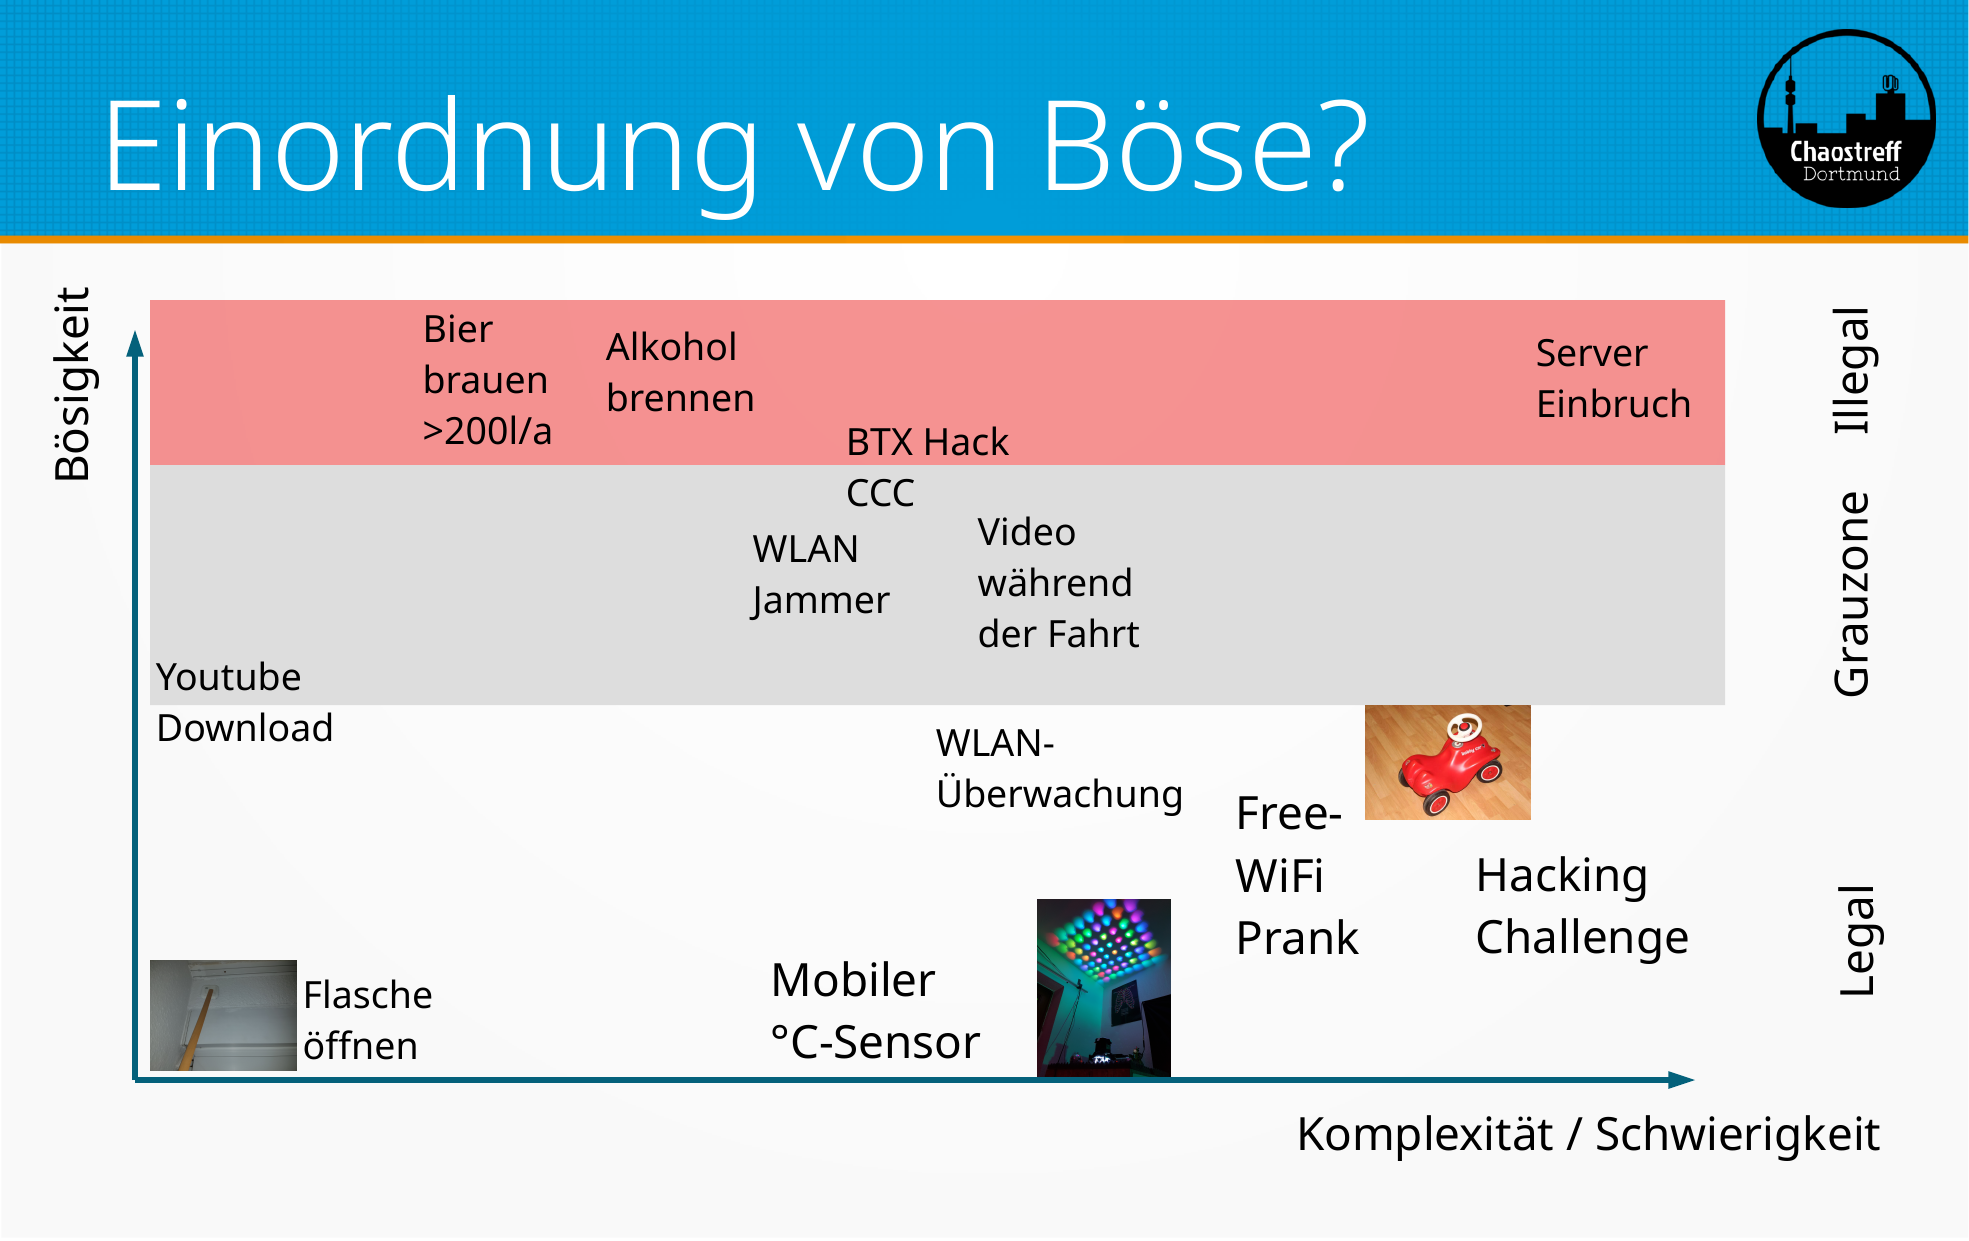

# Einordnung von Böse?
Bier brauen >200l/a
Alkohol brennen
Server Einbruch
Illegal
Bösigkeit
BTX Hack CCC
Video während der Fahrt
WLAN Jammer
Grauzone
Youtube Download
WLAN-Überwachung
Free-WiFi Prank
Hacking Challenge
Legal
Mobiler
°C-Sensor
Flasche öffnen
Komplexität / Schwierigkeit